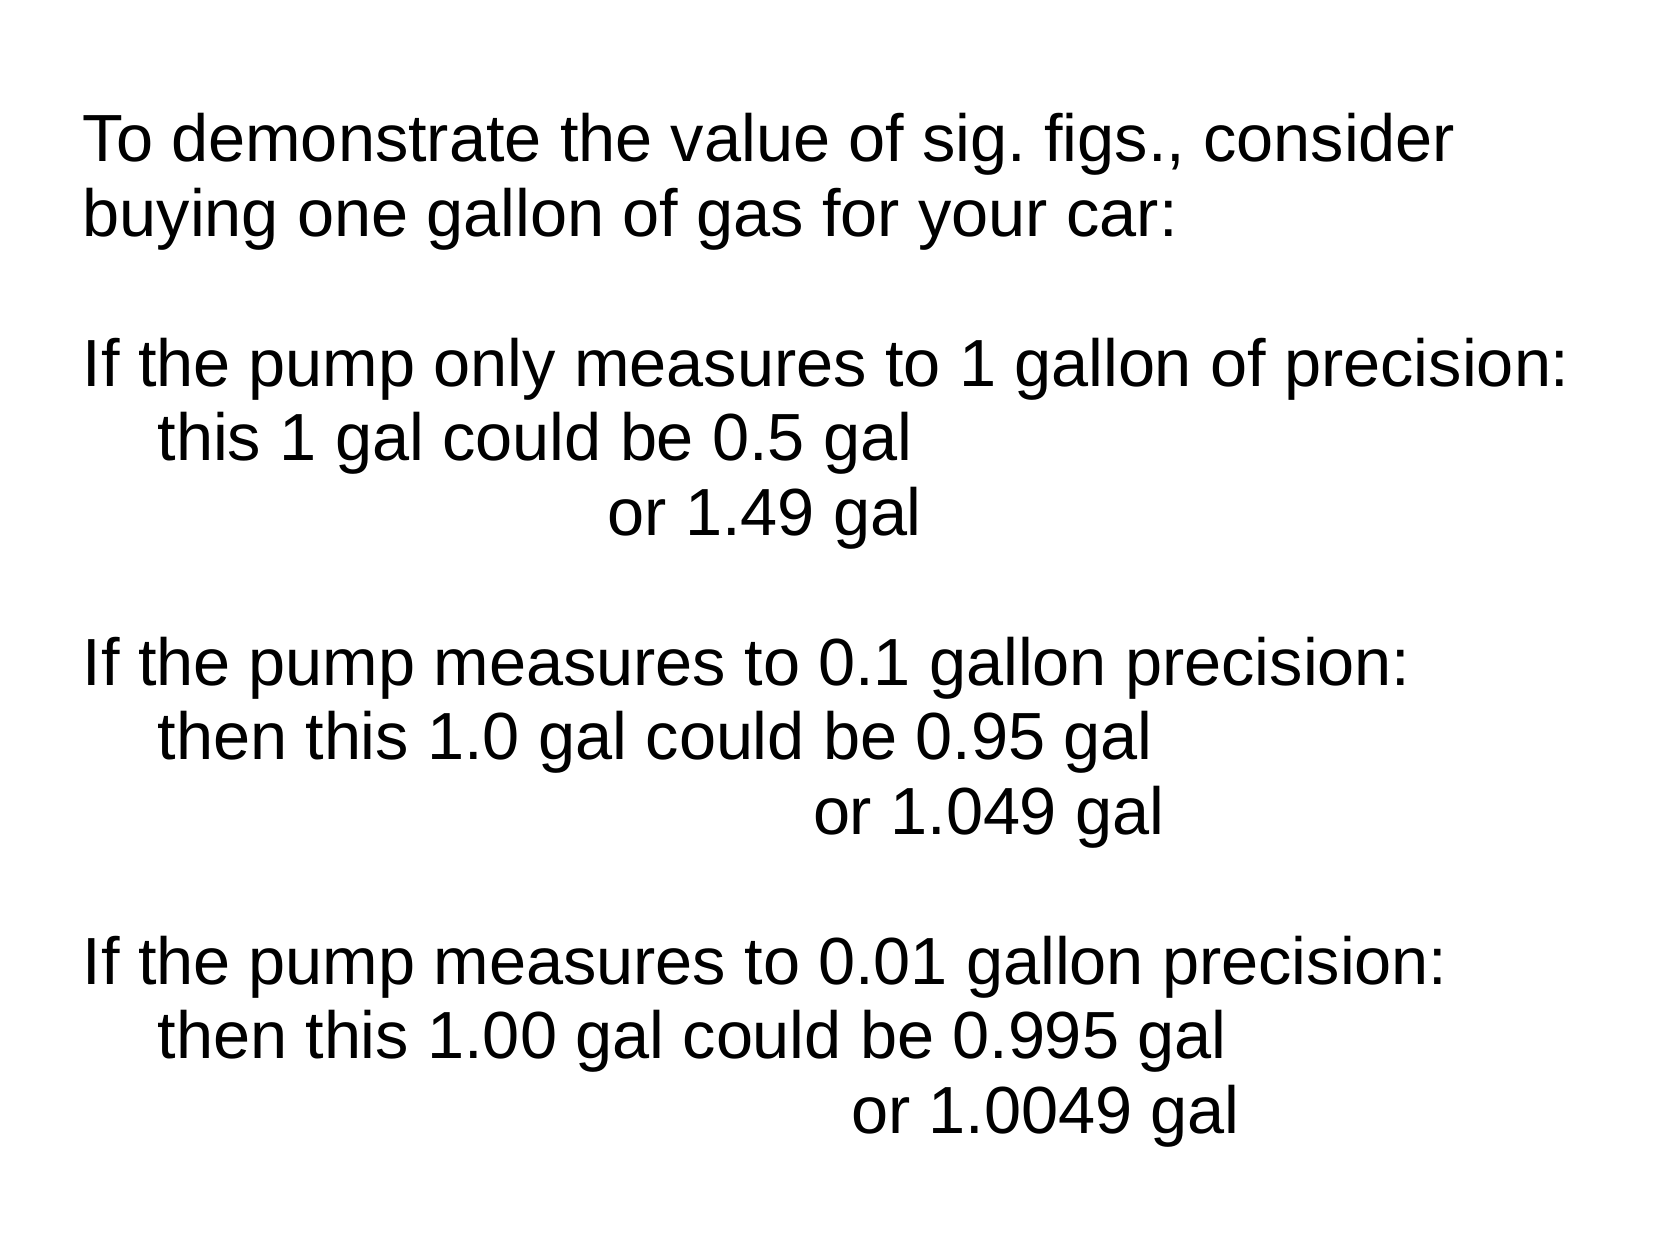

# To demonstrate the value of sig. figs., consider buying one gallon of gas for your car:
If the pump only measures to 1 gallon of precision:
	this 1 gal could be 0.5 gal
							or 1.49 gal
If the pump measures to 0.1 gallon precision:
	then this 1.0 gal could be 0.95 gal
									 or 1.049 gal
If the pump measures to 0.01 gallon precision:
	then this 1.00 gal could be 0.995 gal
										 or 1.0049 gal